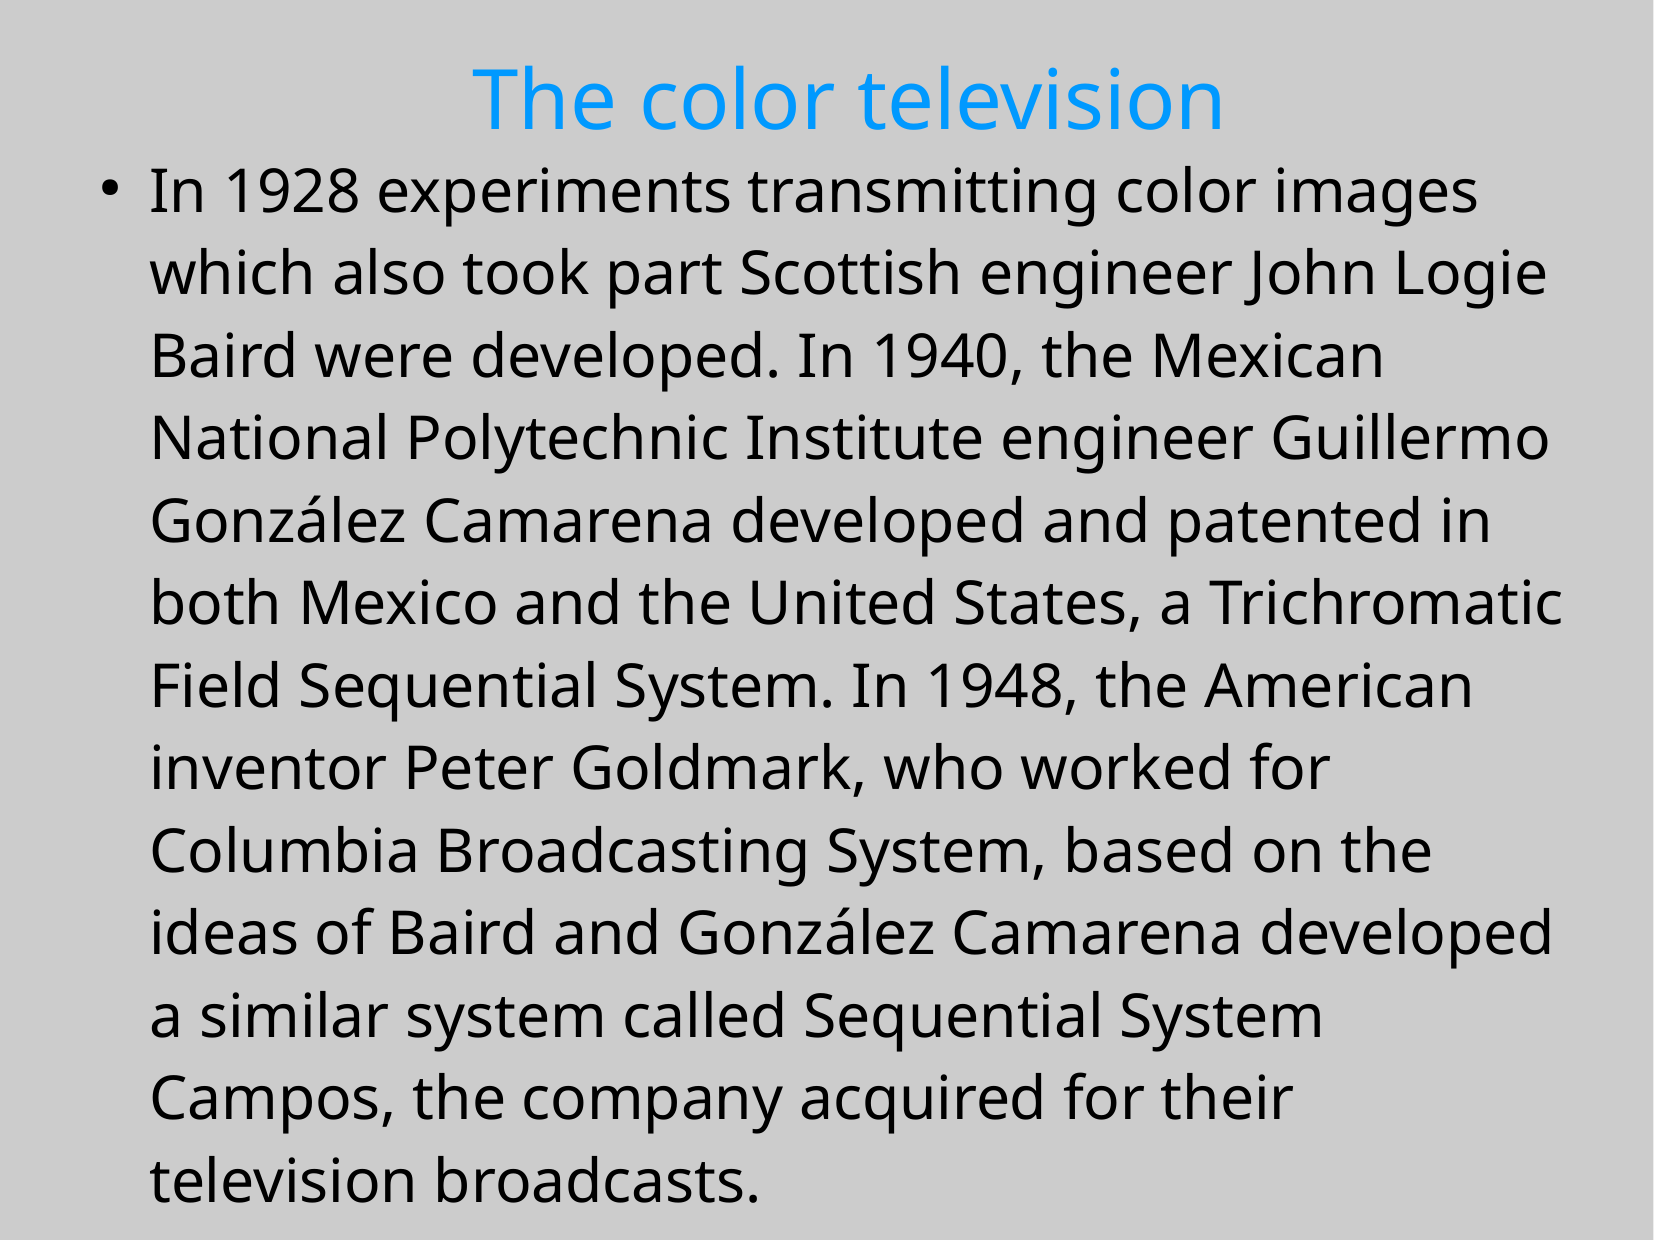

# The color television
In 1928 experiments transmitting color images which also took part Scottish engineer John Logie Baird were developed. In 1940, the Mexican National Polytechnic Institute engineer Guillermo González Camarena developed and patented in both Mexico and the United States, a Trichromatic Field Sequential System. In 1948, the American inventor Peter Goldmark, who worked for Columbia Broadcasting System, based on the ideas of Baird and González Camarena developed a similar system called Sequential System Campos, the company acquired for their television broadcasts.